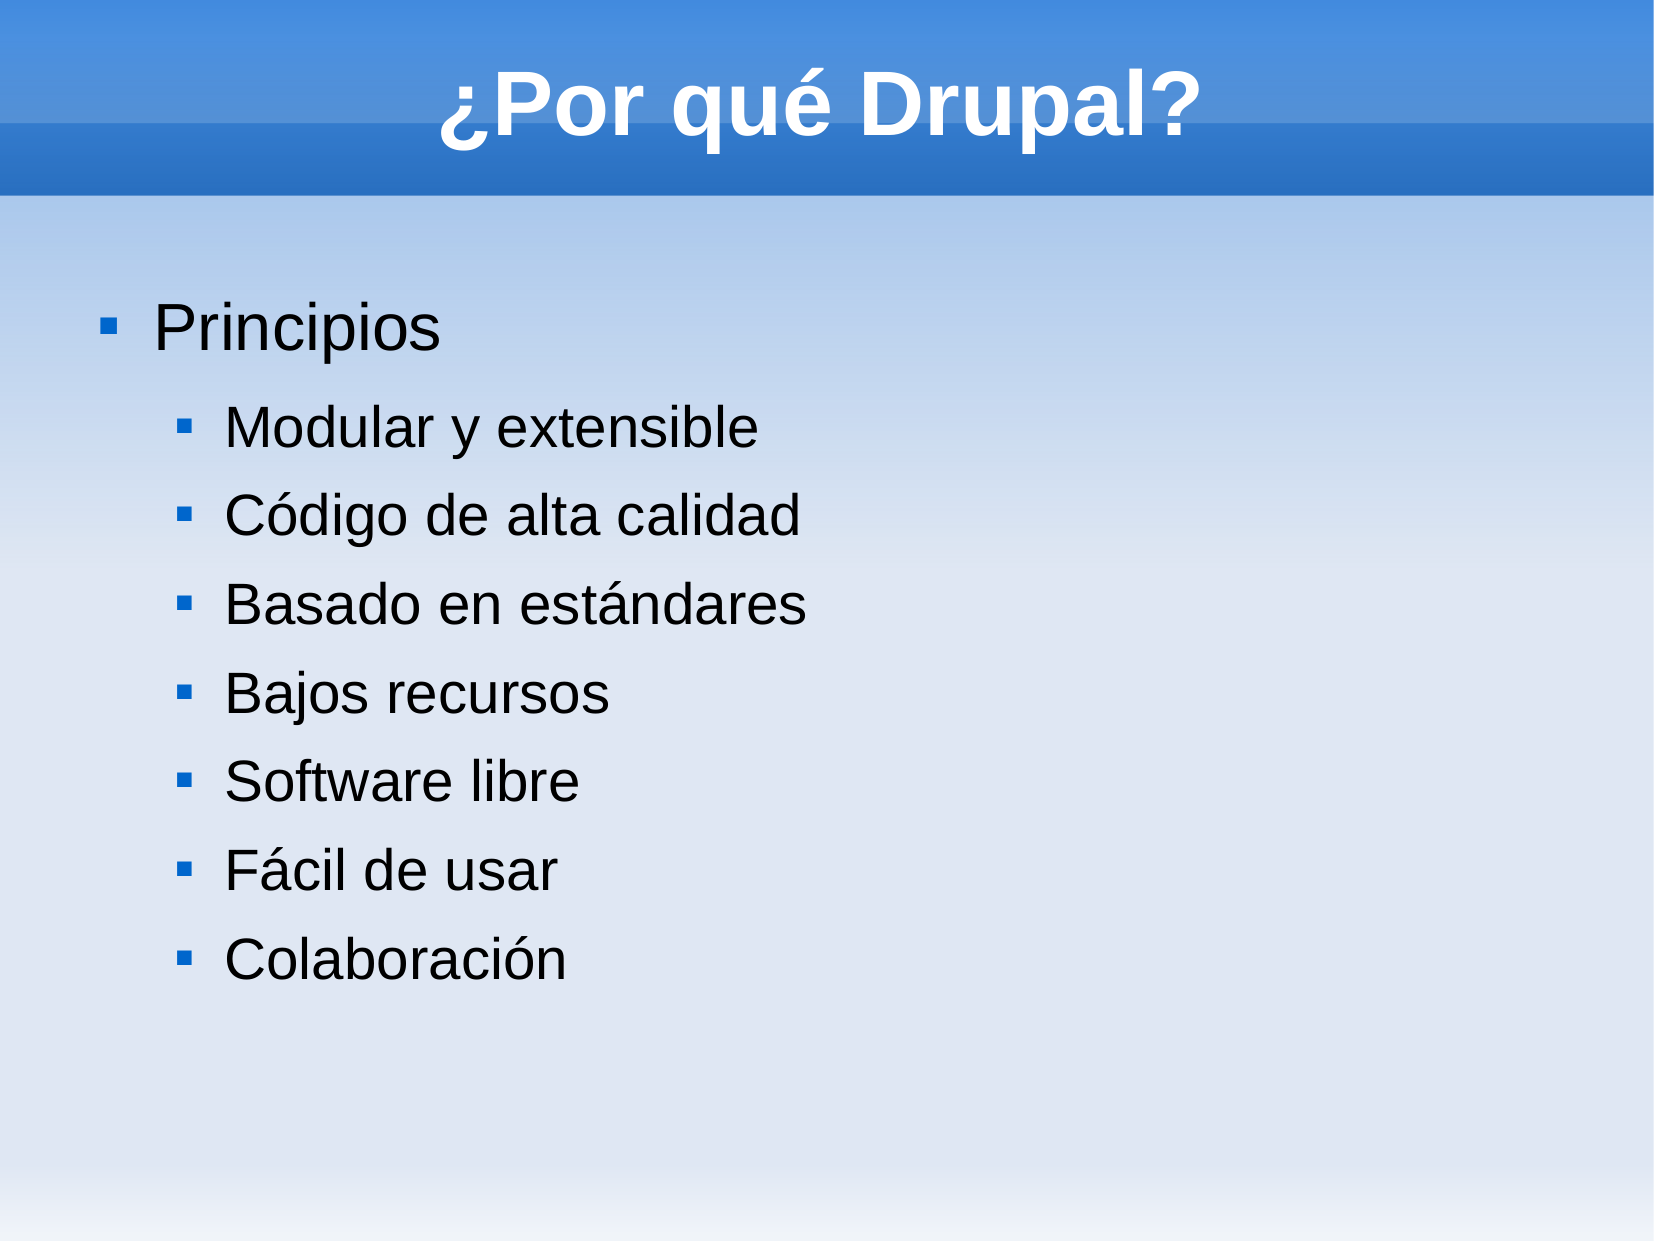

# ¿Por qué Drupal?
Principios
Modular y extensible
Código de alta calidad
Basado en estándares
Bajos recursos
Software libre
Fácil de usar
Colaboración